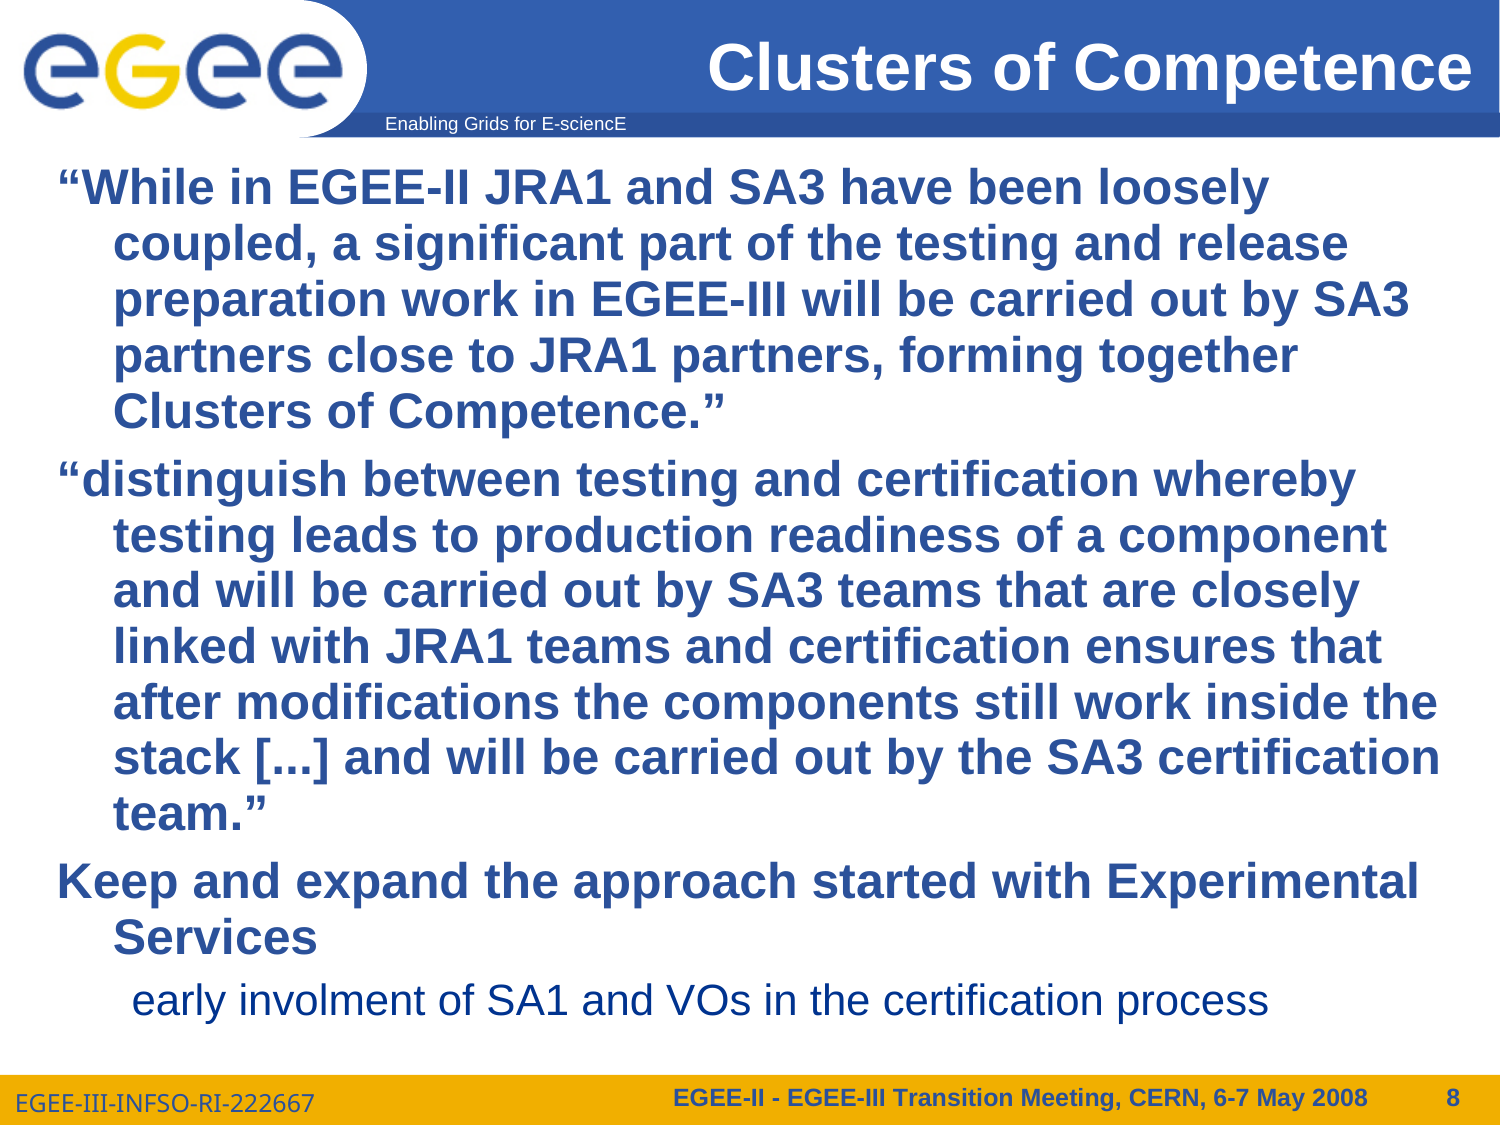

# Clusters of Competence
“While in EGEE-II JRA1 and SA3 have been loosely coupled, a significant part of the testing and release preparation work in EGEE-III will be carried out by SA3 partners close to JRA1 partners, forming together Clusters of Competence.”
“distinguish between testing and certification whereby testing leads to production readiness of a component and will be carried out by SA3 teams that are closely linked with JRA1 teams and certification ensures that after modifications the components still work inside the stack [...] and will be carried out by the SA3 certification team.”
Keep and expand the approach started with Experimental Services
early involment of SA1 and VOs in the certification process
EGEE-II - EGEE-III Transition Meeting, CERN, 6-7 May 2008
8